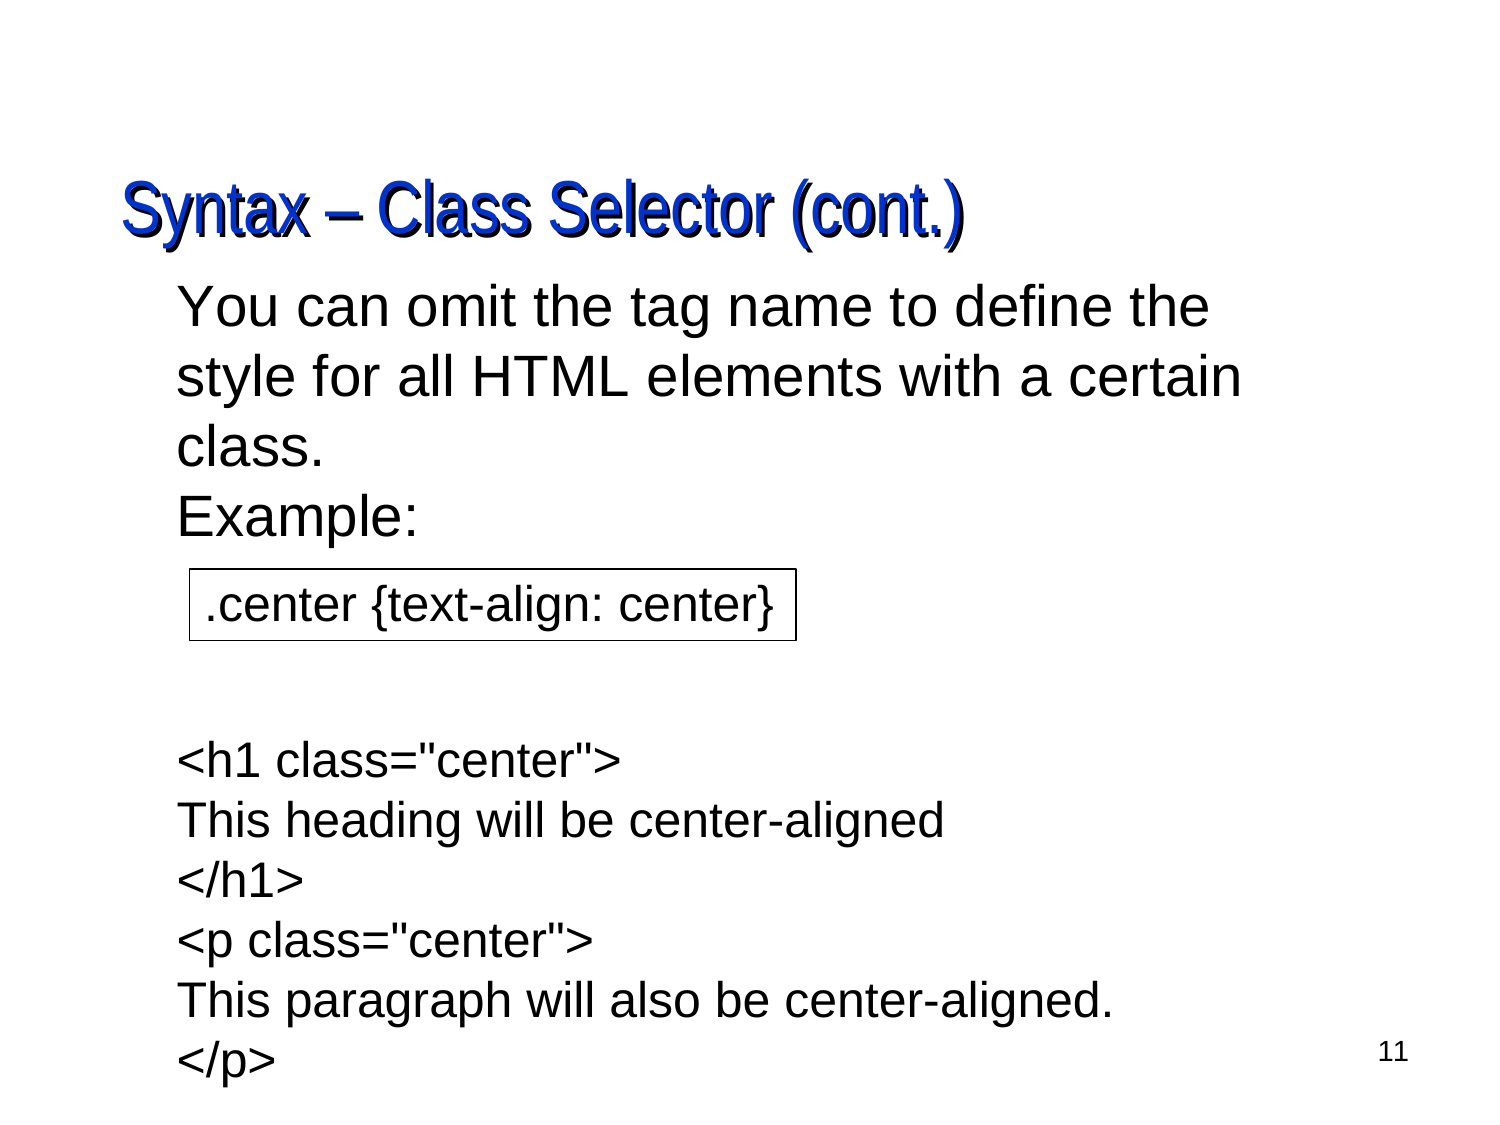

Syntax – Class Selector (cont.)‏
You can omit the tag name to define the style for all HTML elements with a certain class.
Example:
<h1 class="center">
This heading will be center-aligned
</h1>
<p class="center">
This paragraph will also be center-aligned.
</p>
.center {text-align: center}
11